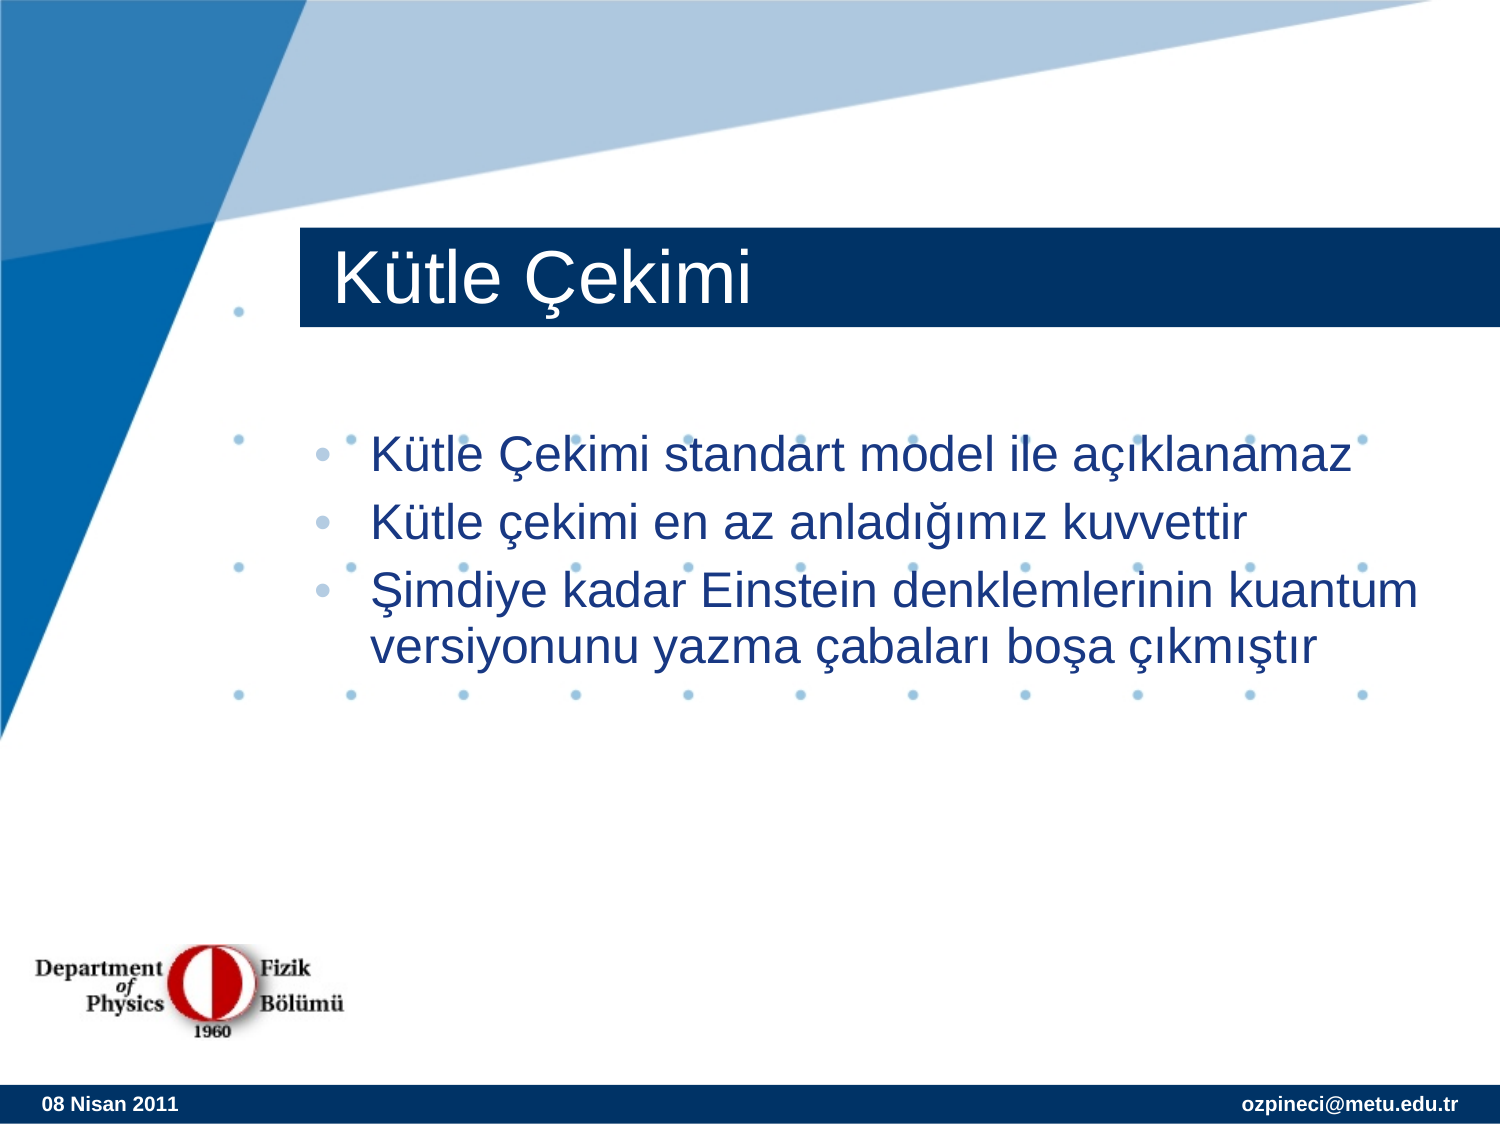

# Kütle Çekimi
Kütle Çekimi standart model ile açıklanamaz
Kütle çekimi en az anladığımız kuvvettir
Şimdiye kadar Einstein denklemlerinin kuantum versiyonunu yazma çabaları boşa çıkmıştır